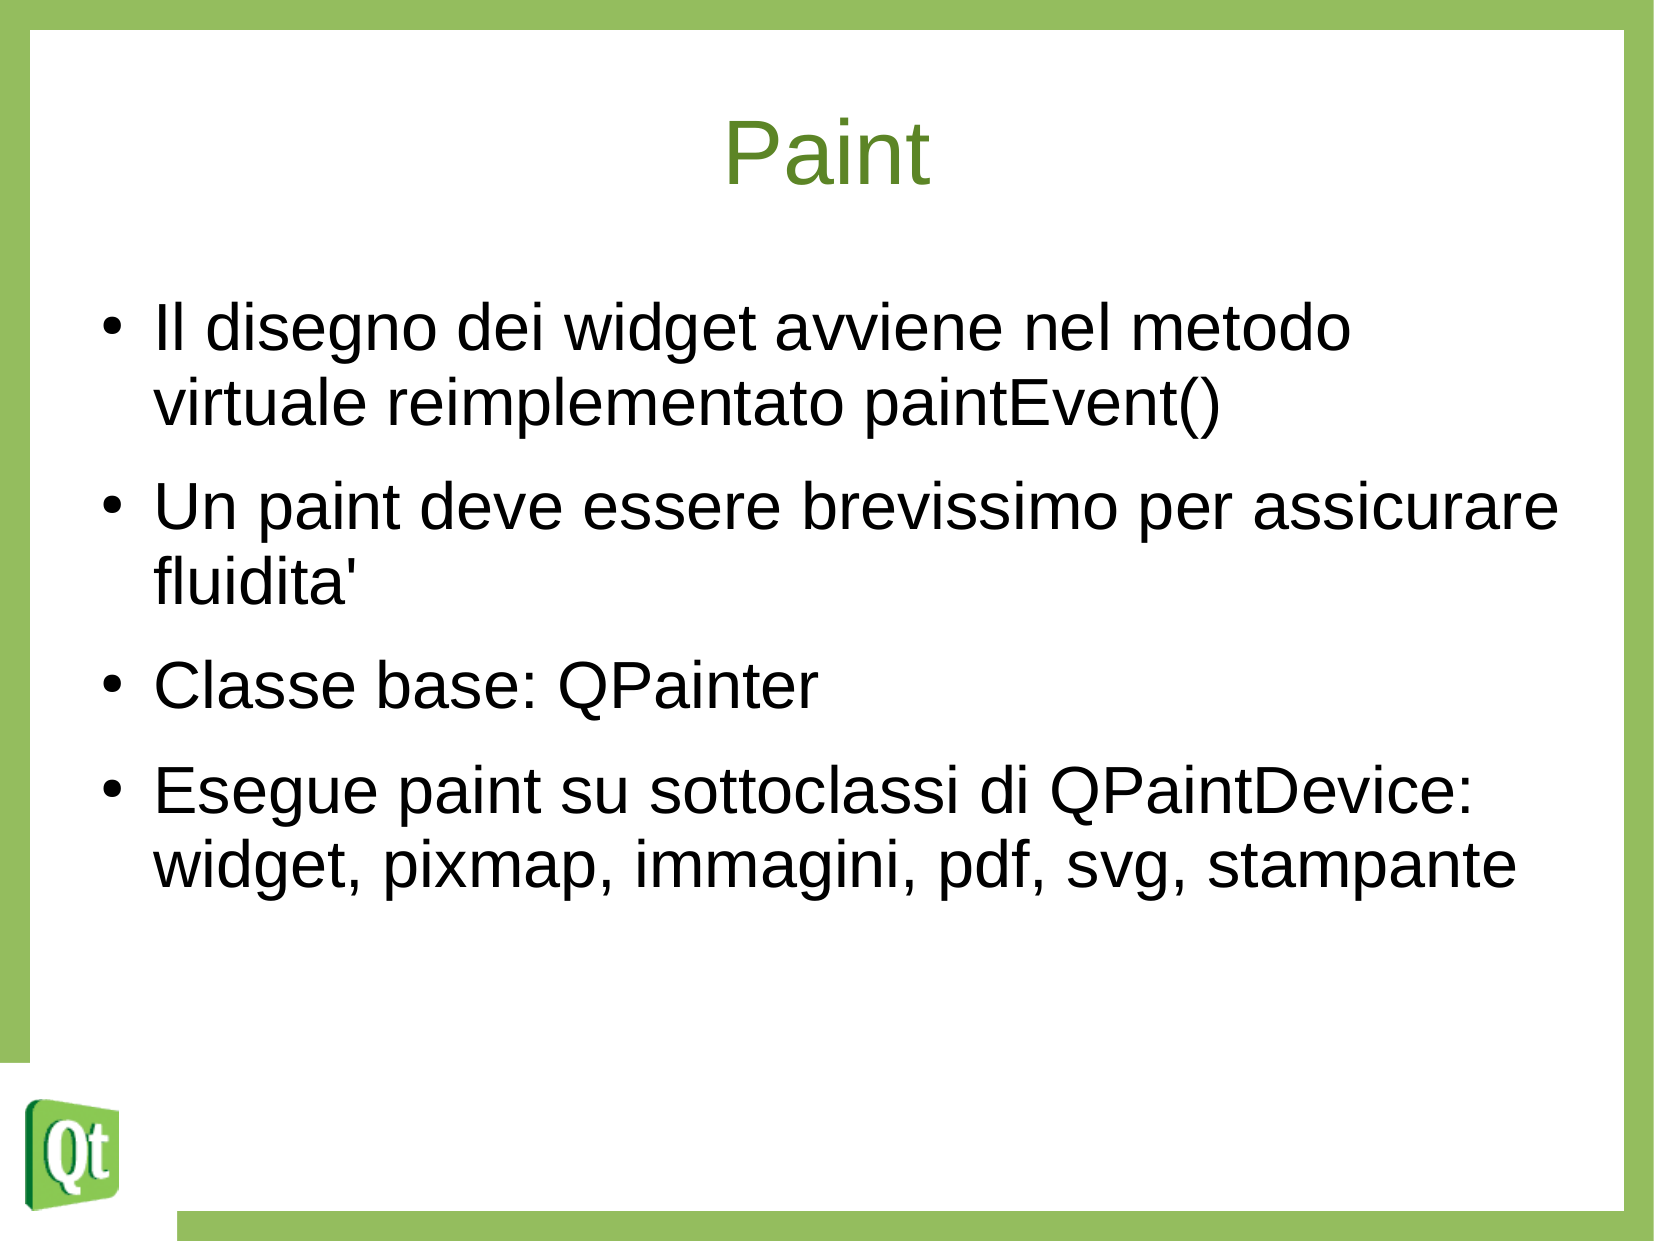

# Paint
Il disegno dei widget avviene nel metodo virtuale reimplementato paintEvent()
Un paint deve essere brevissimo per assicurare fluidita'
Classe base: QPainter
Esegue paint su sottoclassi di QPaintDevice: widget, pixmap, immagini, pdf, svg, stampante